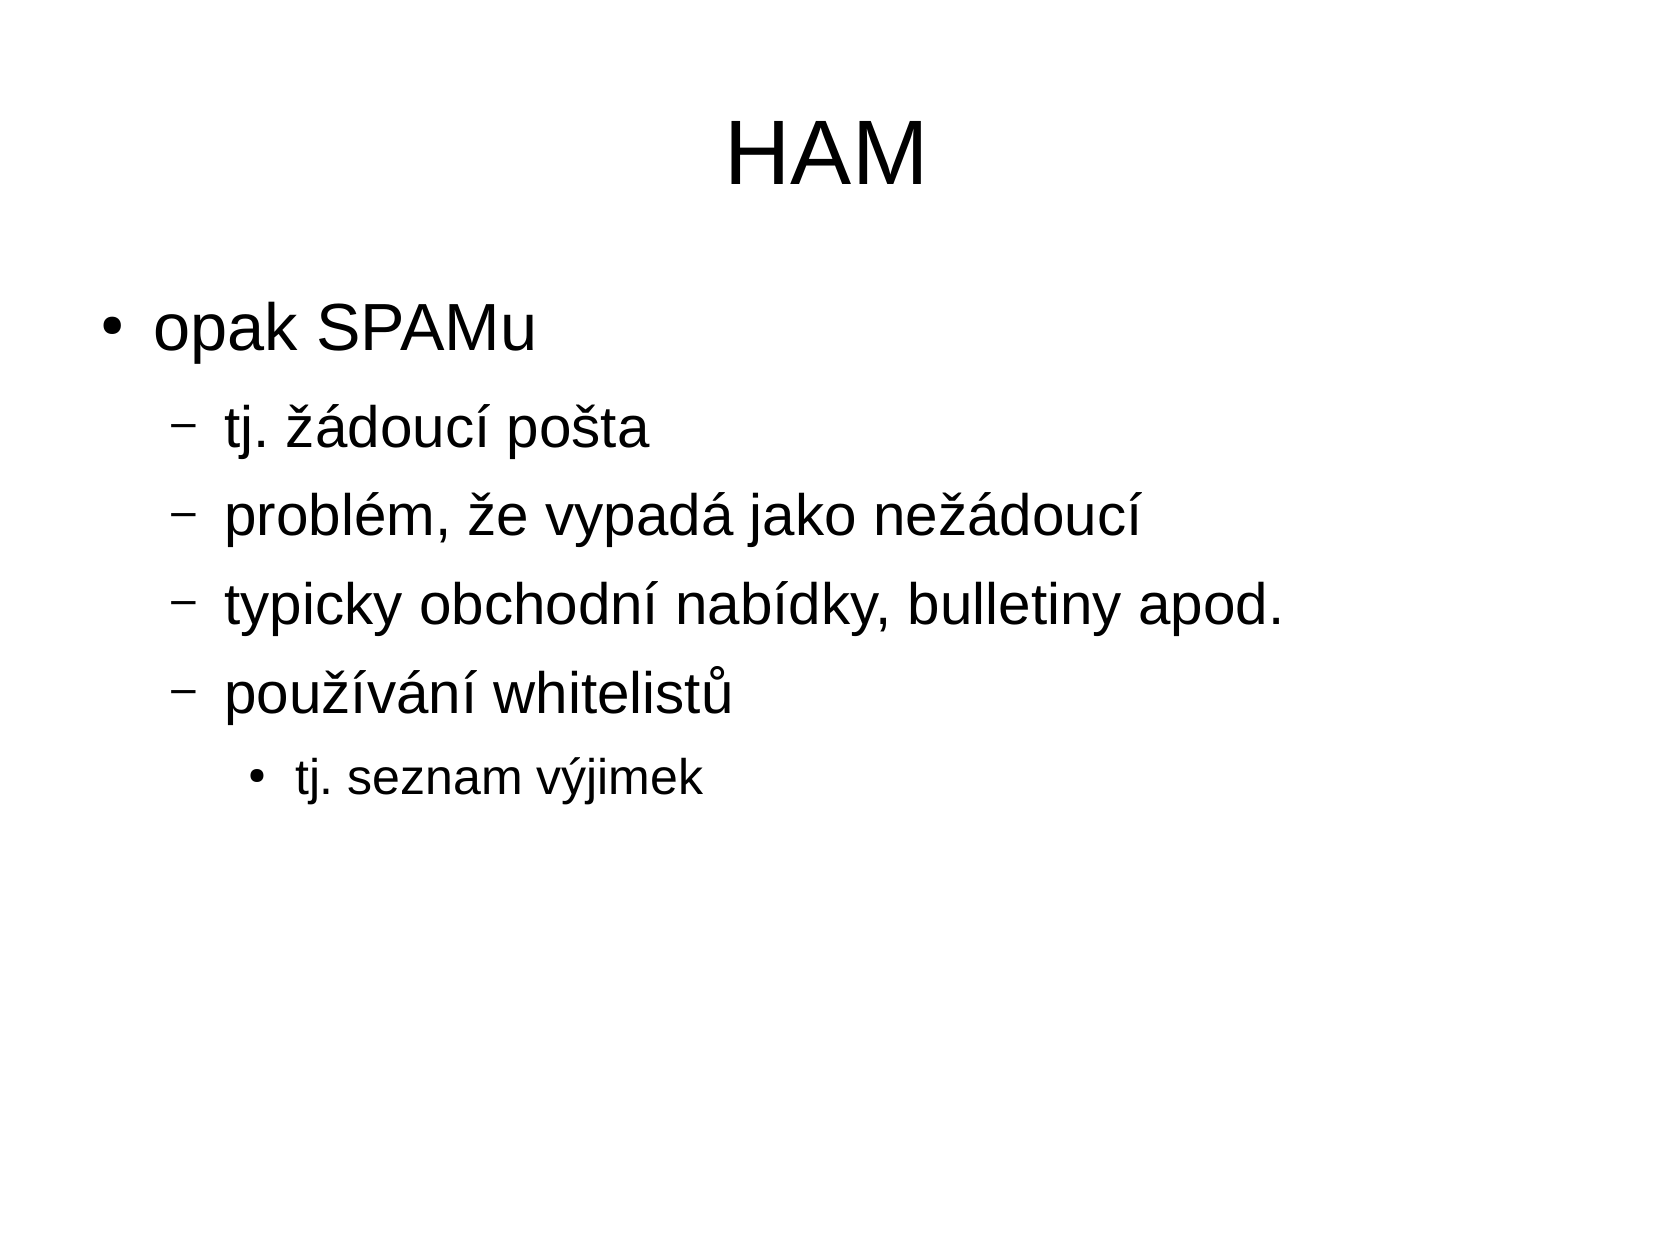

# HAM
opak SPAMu
tj. žádoucí pošta
problém, že vypadá jako nežádoucí
typicky obchodní nabídky, bulletiny apod.
používání whitelistů
tj. seznam výjimek